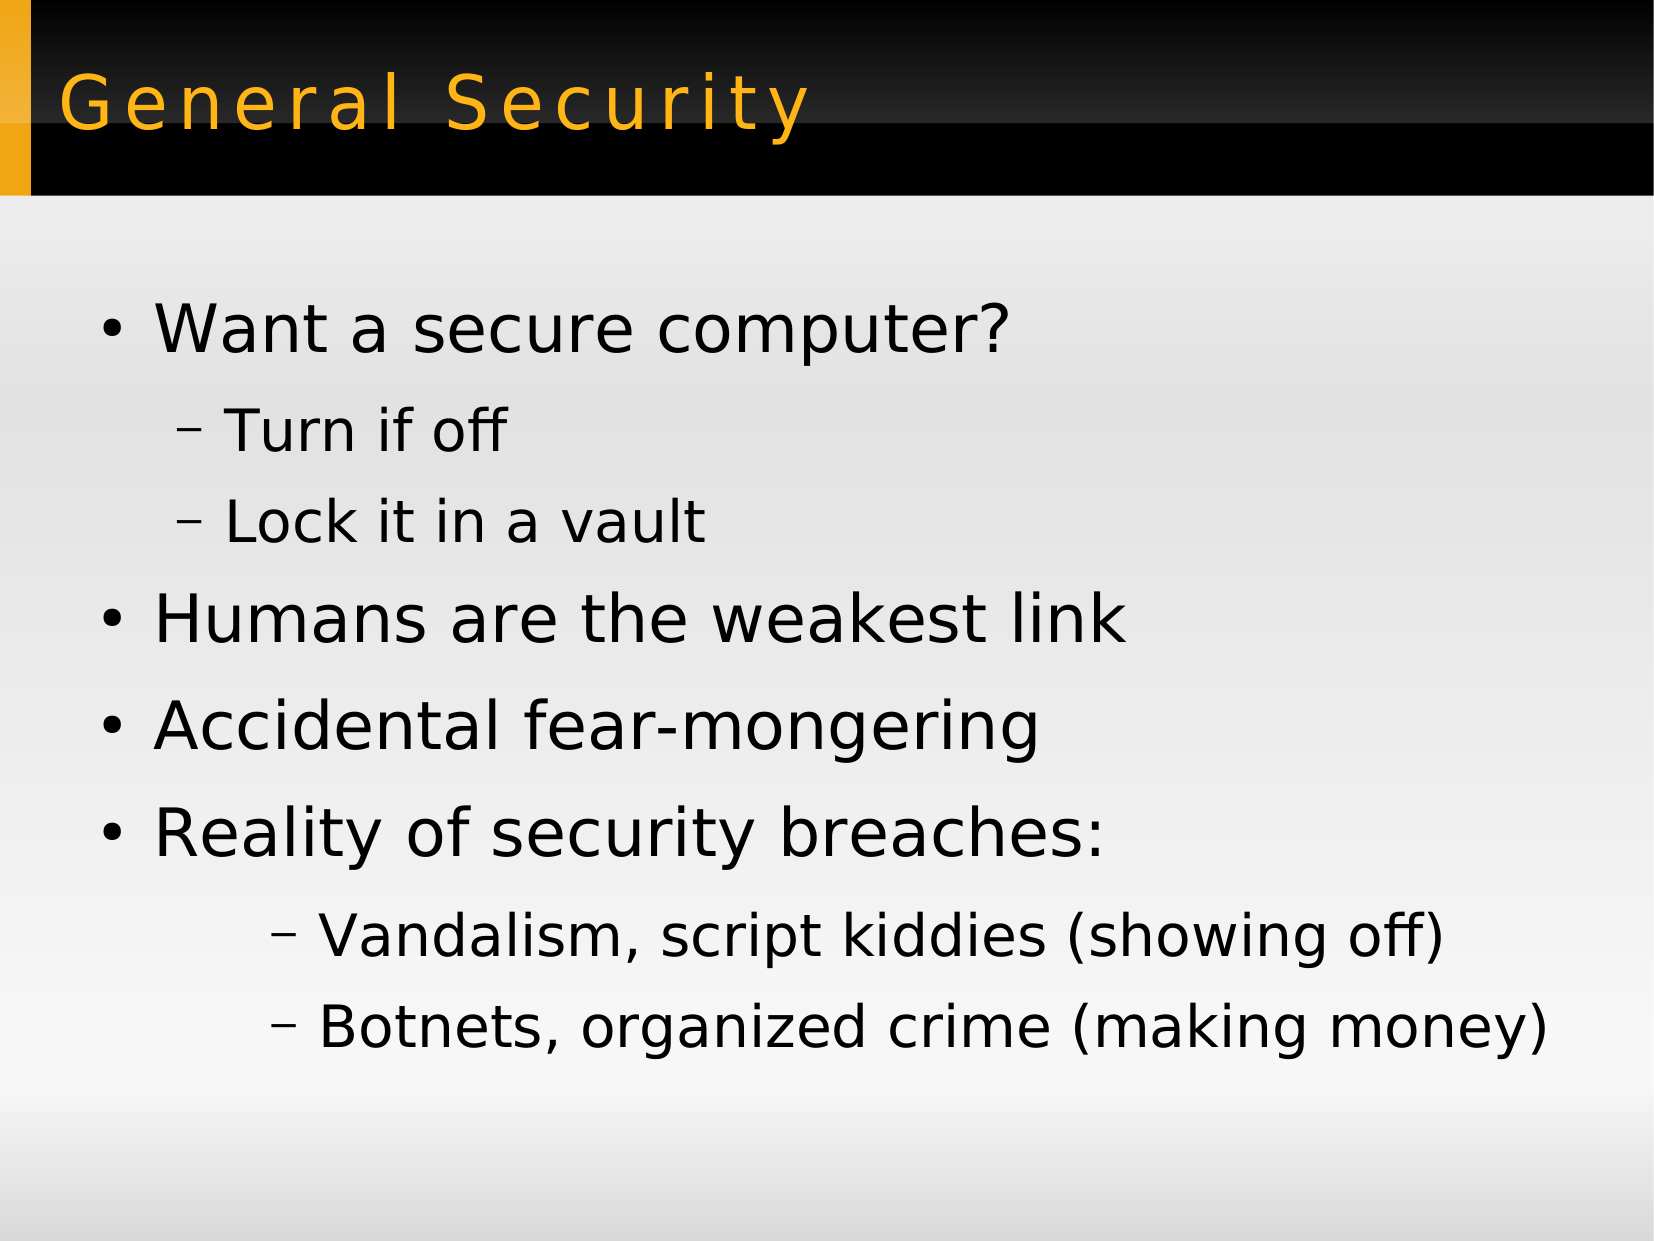

# General Security
Want a secure computer?
Turn if off
Lock it in a vault
Humans are the weakest link
Accidental fear-mongering
Reality of security breaches:
Vandalism, script kiddies (showing off)
Botnets, organized crime (making money)